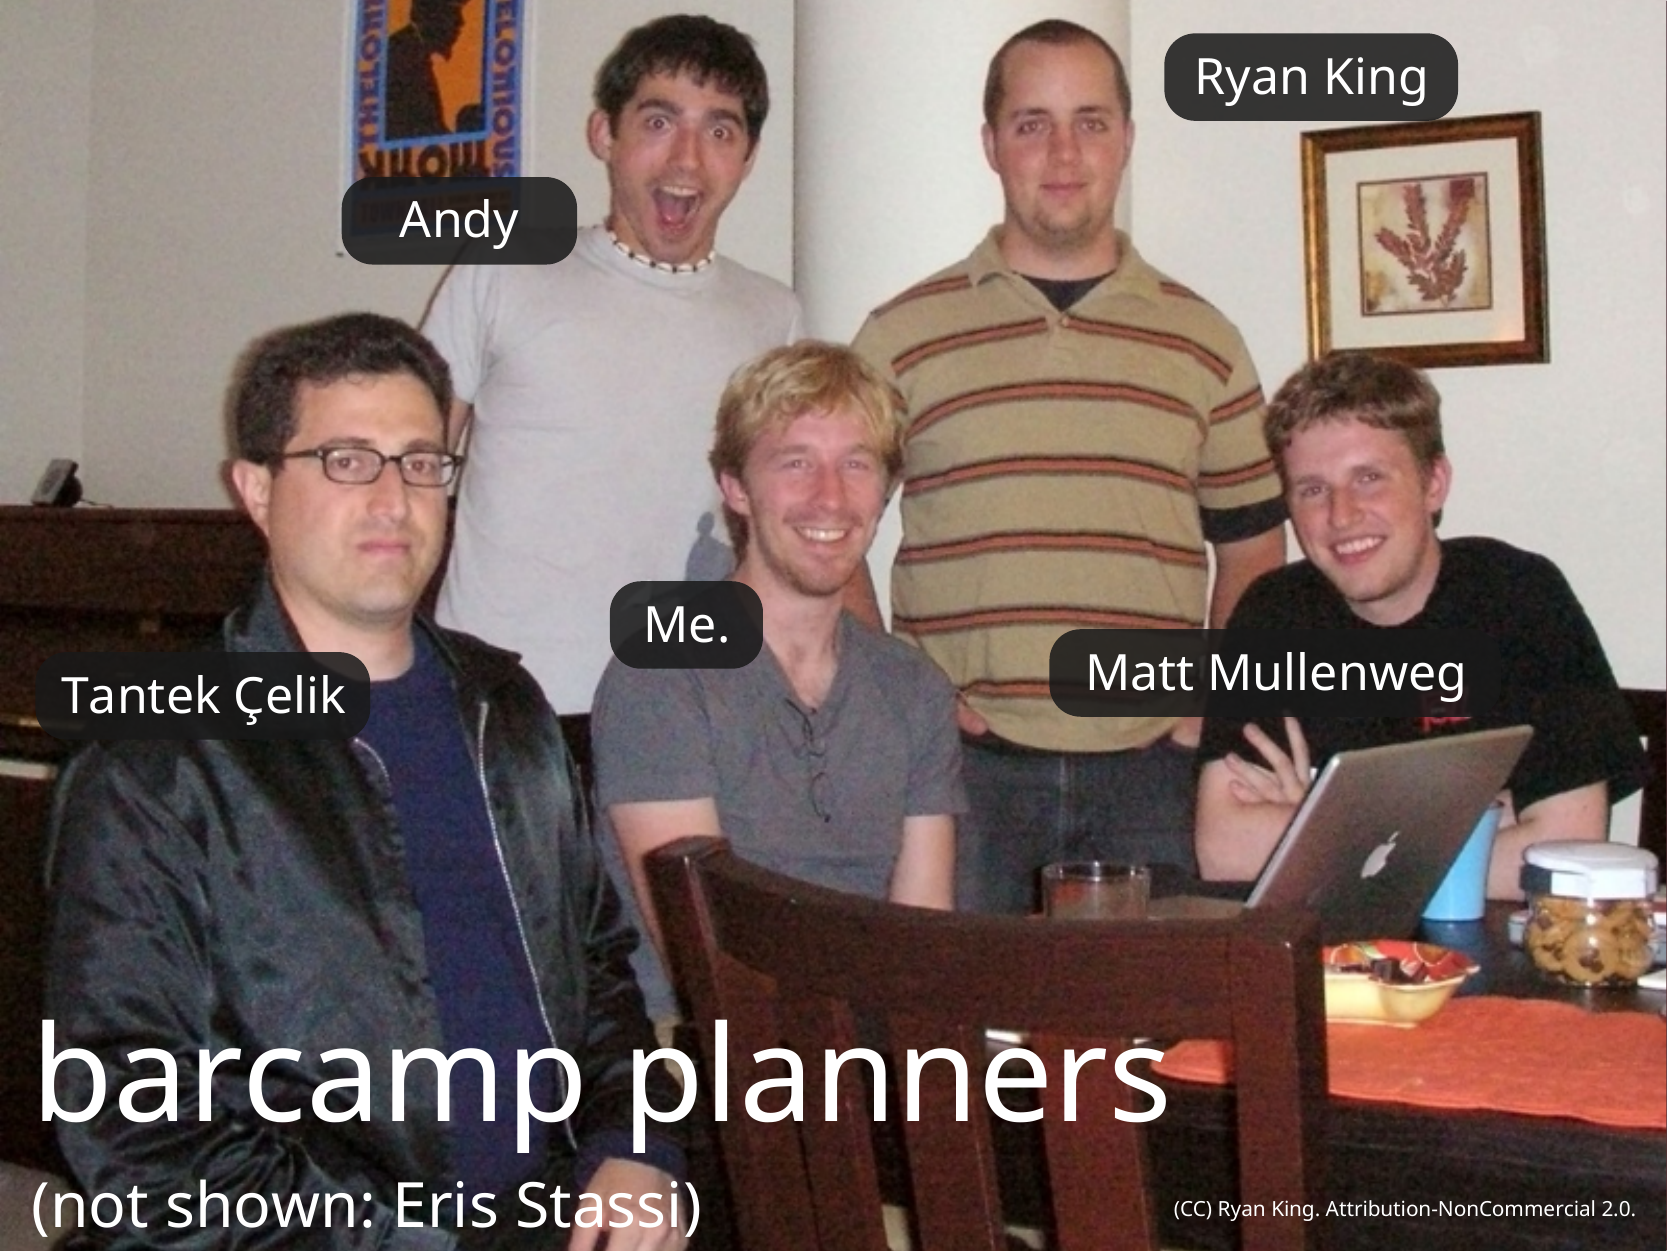

Ryan King
Andy
Me.
Matt Mullenweg
Tantek Çelik
# barcamp planners (not shown: Eris Stassi)
(CC) Ryan King. Attribution-NonCommercial 2.0.